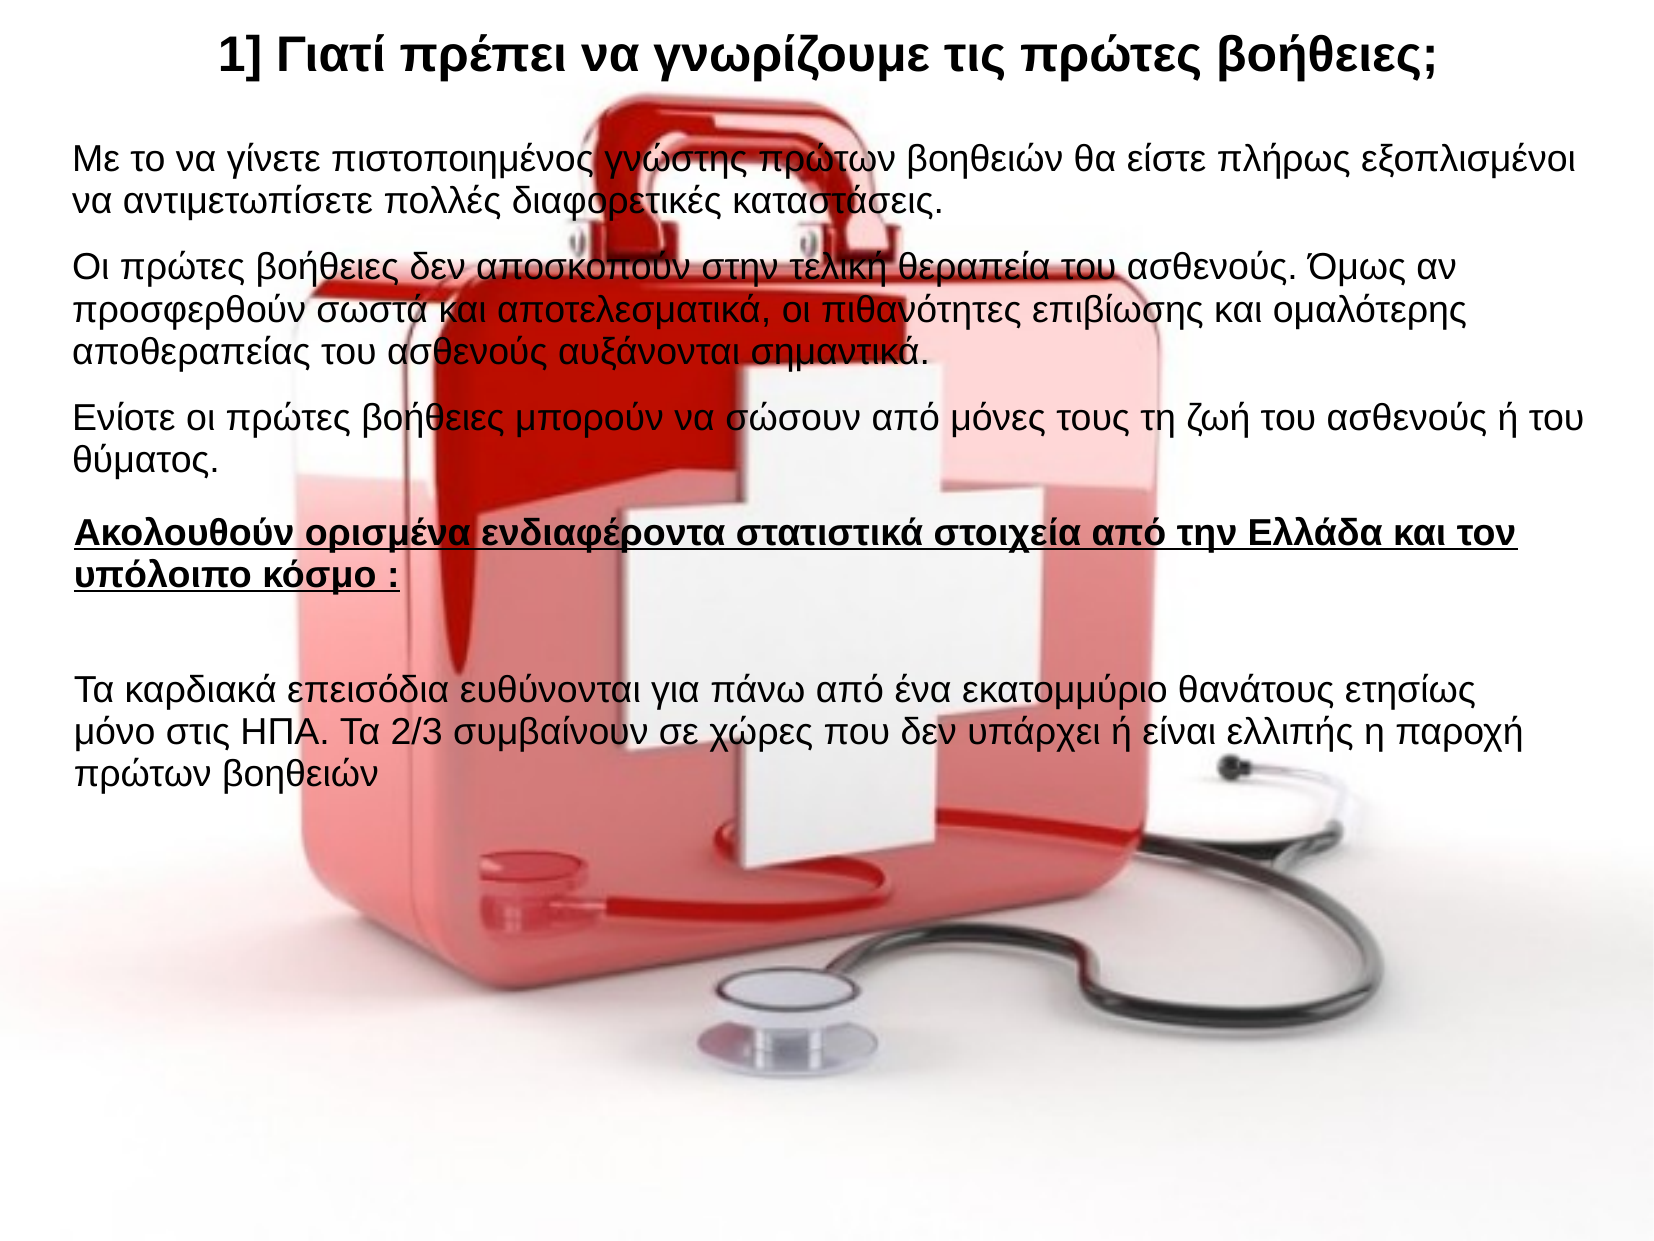

1] Γιατί πρέπει να γνωρίζουμε τις πρώτες βοήθειες;
Με το να γίνετε πιστοποιημένος γνώστης πρώτων βοηθειών θα είστε πλήρως εξοπλισμένοι να αντιμετωπίσετε πολλές διαφορετικές καταστάσεις.
Οι πρώτες βοήθειες δεν αποσκοπούν στην τελική θεραπεία του ασθενούς. Όμως αν προσφερθούν σωστά και αποτελεσματικά, οι πιθανότητες επιβίωσης και ομαλότερης αποθεραπείας του ασθενούς αυξάνονται σημαντικά.
Ενίοτε οι πρώτες βοήθειες μπορούν να σώσουν από μόνες τους τη ζωή του ασθενούς ή του θύματος.
Ακολουθούν ορισμένα ενδιαφέροντα στατιστικά στοιχεία από την Ελλάδα και τον υπόλοιπο κόσμο :
Τα καρδιακά επεισόδια ευθύνονται για πάνω από ένα εκατομμύριο θανάτους ετησίως μόνο στις ΗΠΑ. Τα 2/3 συμβαίνουν σε χώρες που δεν υπάρχει ή είναι ελλιπής η παροχή πρώτων βοηθειών